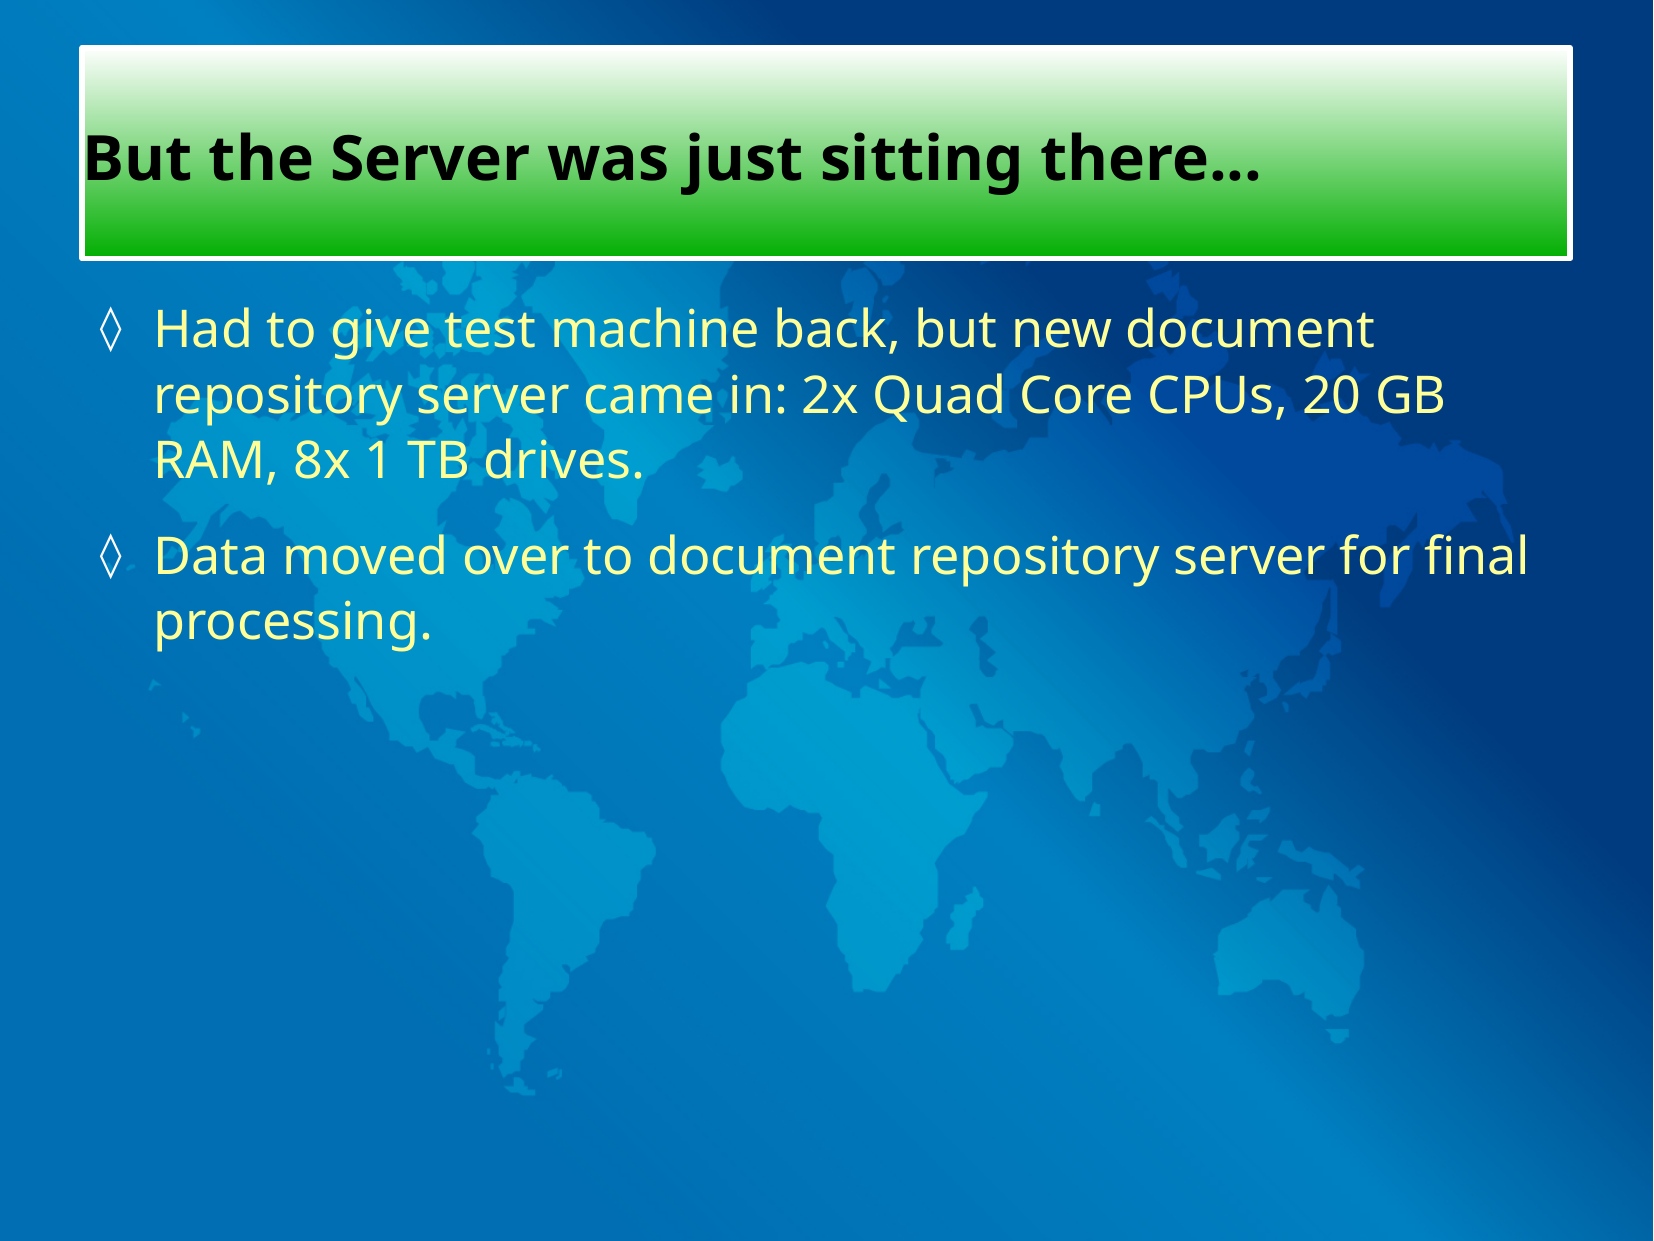

# But the Server was just sitting there...
Had to give test machine back, but new document repository server came in: 2x Quad Core CPUs, 20 GB RAM, 8x 1 TB drives.
Data moved over to document repository server for final processing.